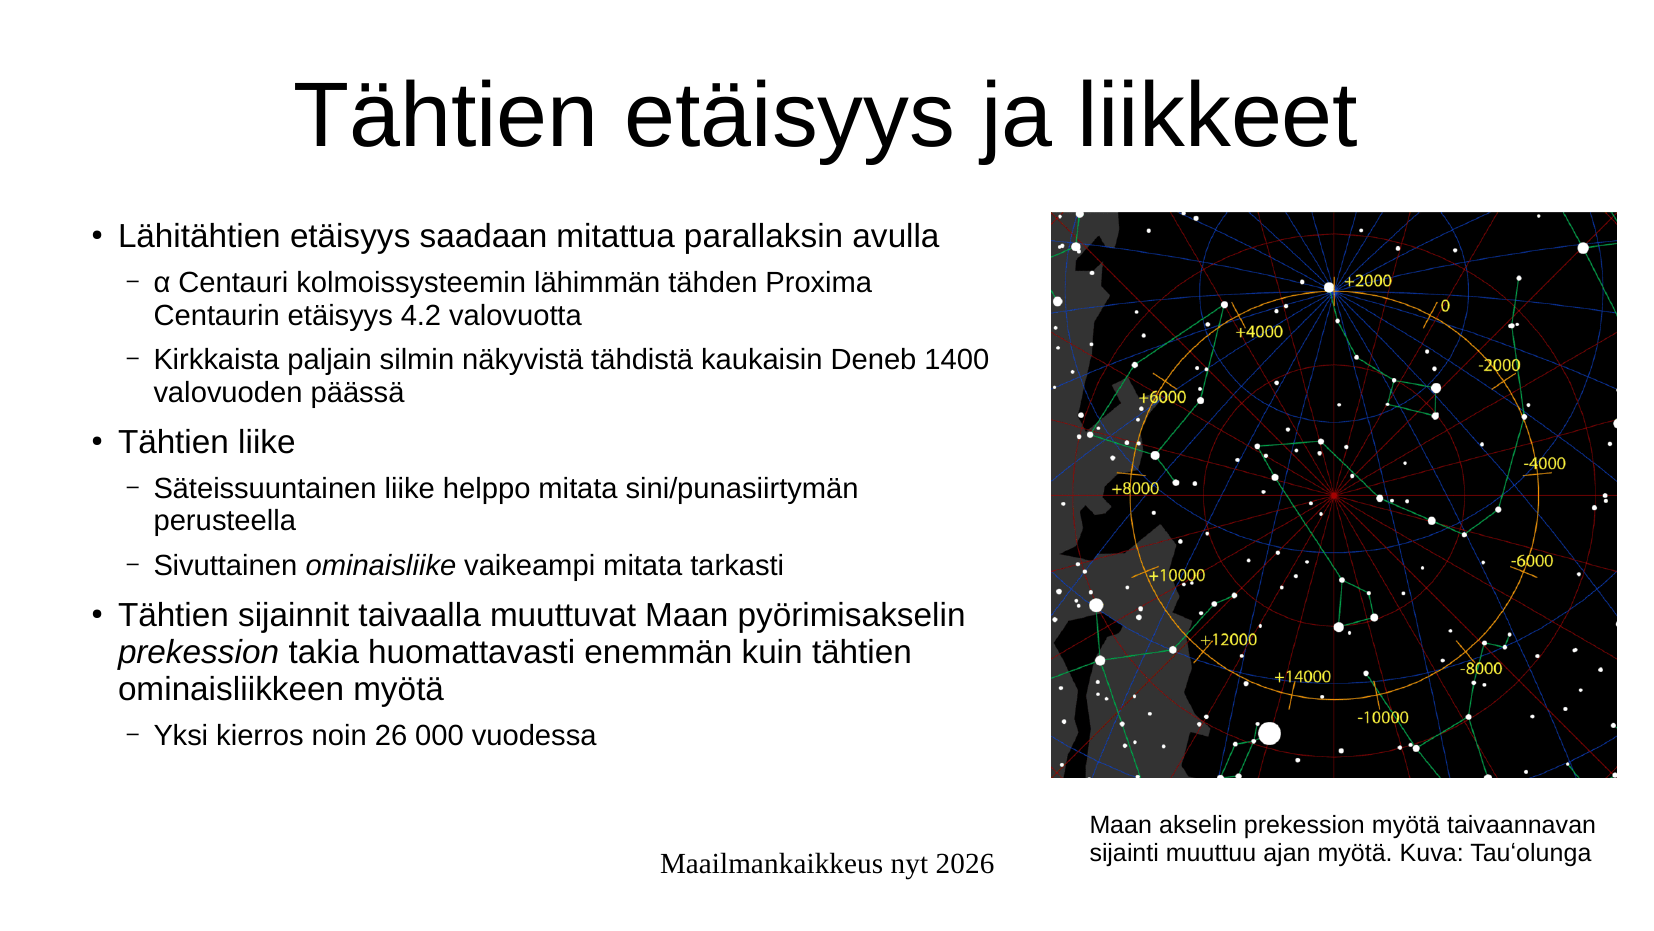

# Tähtien etäisyys ja liikkeet
Lähitähtien etäisyys saadaan mitattua parallaksin avulla
α Centauri kolmoissysteemin lähimmän tähden Proxima Centaurin etäisyys 4.2 valovuotta
Kirkkaista paljain silmin näkyvistä tähdistä kaukaisin Deneb 1400 valovuoden päässä
Tähtien liike
Säteissuuntainen liike helppo mitata sini/punasiirtymän perusteella
Sivuttainen ominaisliike vaikeampi mitata tarkasti
Tähtien sijainnit taivaalla muuttuvat Maan pyörimisakselin prekession takia huomattavasti enemmän kuin tähtien ominaisliikkeen myötä
Yksi kierros noin 26 000 vuodessa
Maan akselin prekession myötä taivaannavan sijainti muuttuu ajan myötä. Kuva: Tauʻolunga